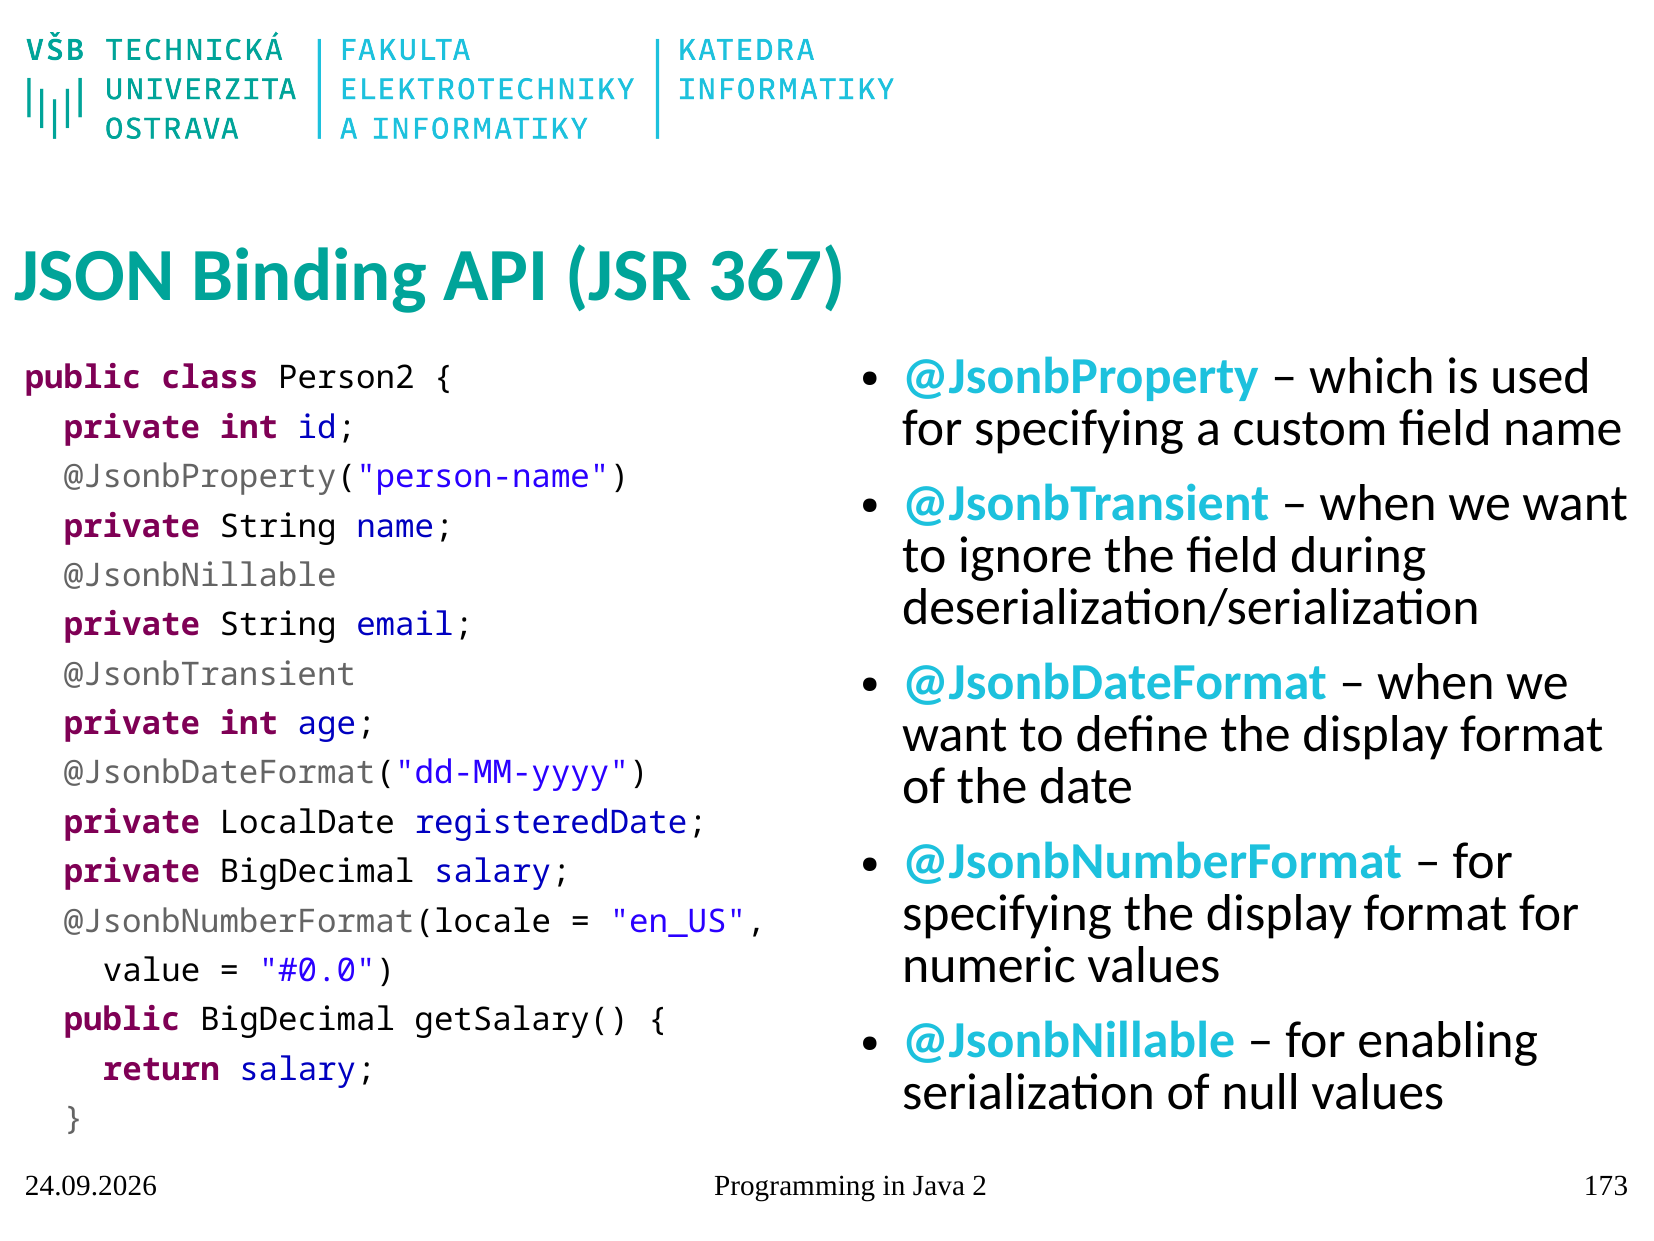

# JSON Binding API (JSR 367)
public class Person2 {
 private int id;
 @JsonbProperty("person-name")
 private String name;
 @JsonbNillable
 private String email;
 @JsonbTransient
 private int age;
 @JsonbDateFormat("dd-MM-yyyy")
 private LocalDate registeredDate;
 private BigDecimal salary;
 @JsonbNumberFormat(locale = "en_US",
 value = "#0.0")
 public BigDecimal getSalary() {
 return salary;
 }
@JsonbProperty – which is used for specifying a custom field name
@JsonbTransient – when we want to ignore the field during deserialization/serialization
@JsonbDateFormat – when we want to define the display format of the date
@JsonbNumberFormat – for specifying the display format for numeric values
@JsonbNillable – for enabling serialization of null values
Programming in Java 2
173